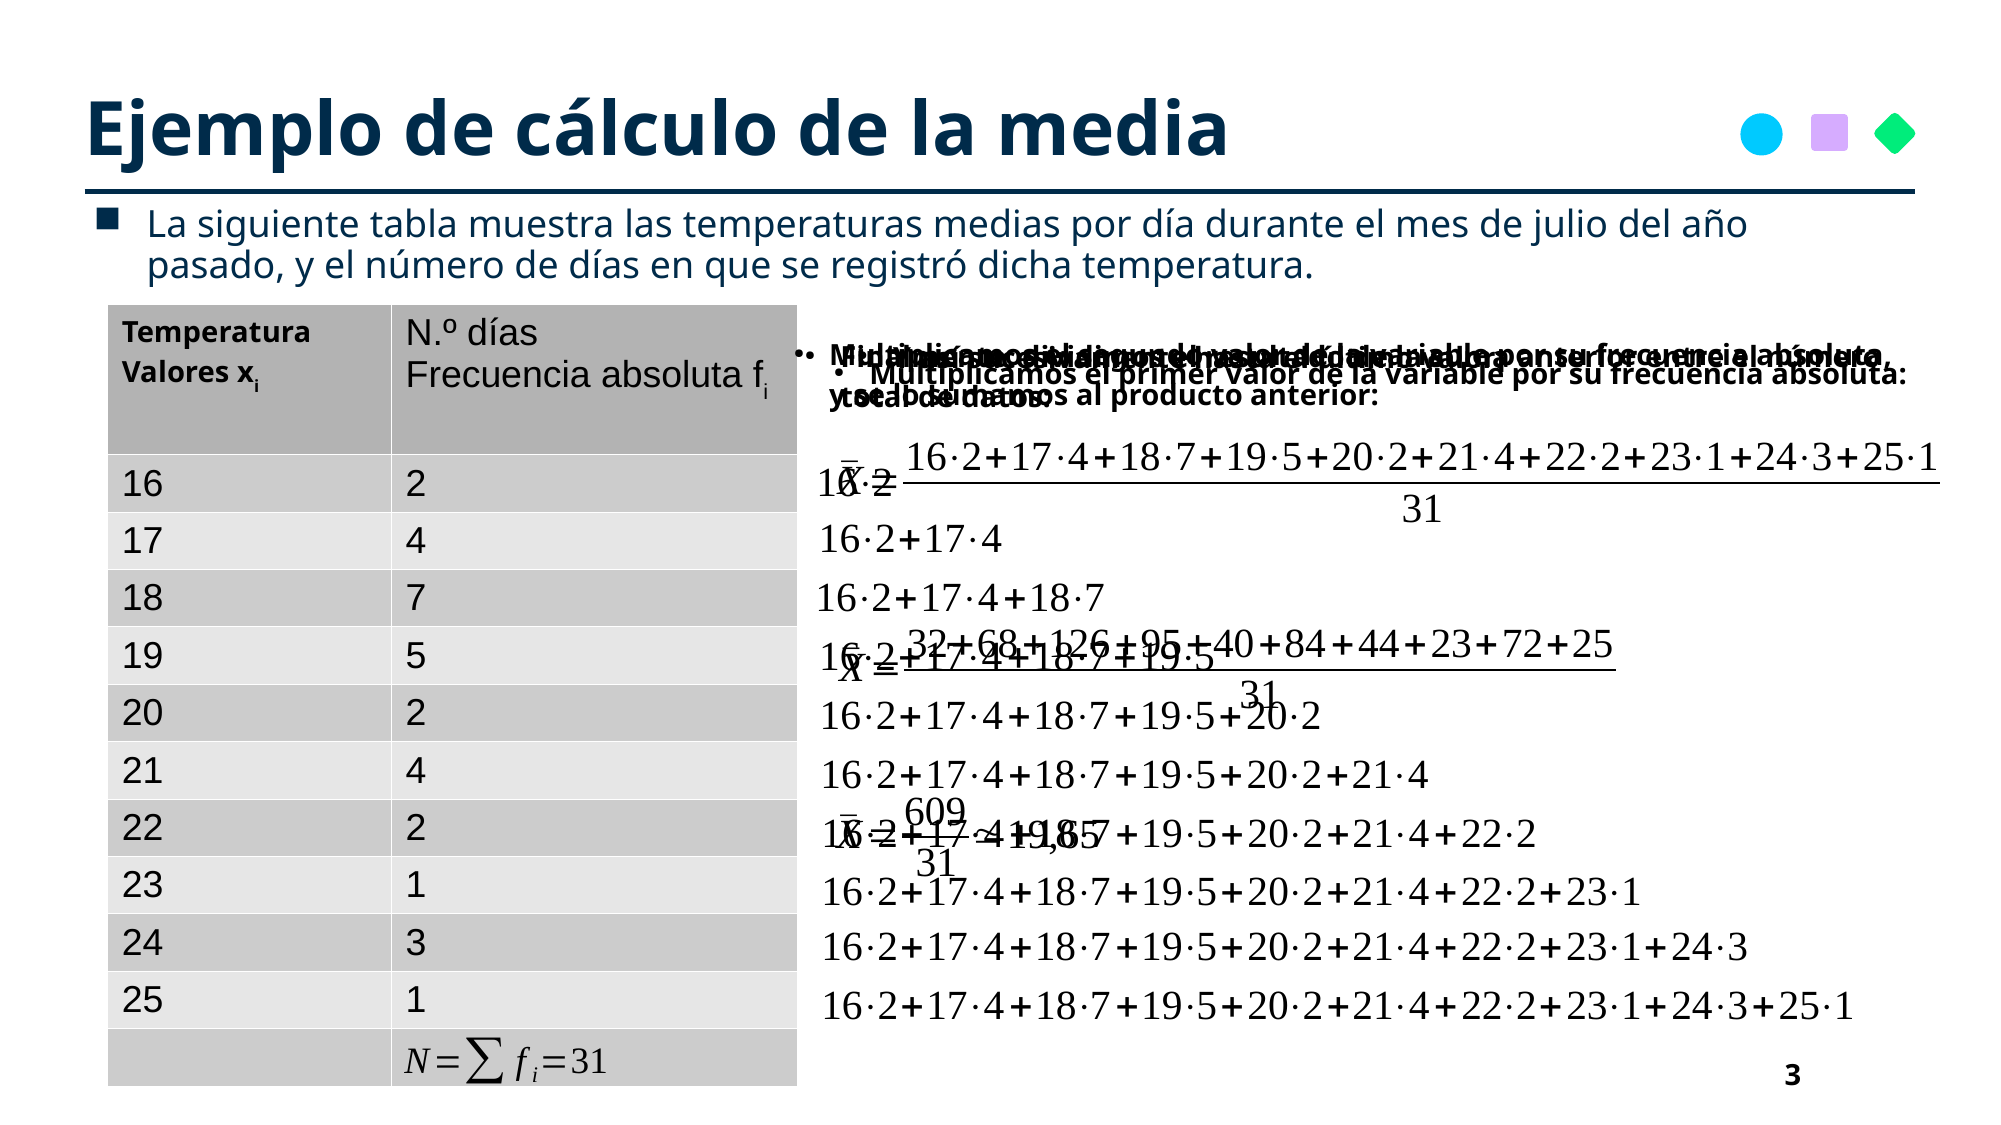

# Ejemplo de cálculo de la media
La siguiente tabla muestra las temperaturas medias por día durante el mes de julio del año pasado, y el número de días en que se registró dicha temperatura.
Multiplicamos el segundo valor de la variable por su frecuencia absoluta, y se lo sumamos al producto anterior:
| Temperatura Valores xi | N.º días Frecuencia absoluta fi |
| --- | --- |
| 16 | 2 |
| 17 | 4 |
| 18 | 7 |
| 19 | 5 |
| 20 | 2 |
| 21 | 4 |
| 22 | 2 |
| 23 | 1 |
| 24 | 3 |
| 25 | 1 |
| | |
Multiplicamos el primer valor de la variable por su frecuencia absoluta:
Y así sucesivamente hasta el último valor:
Finalmente, dividimos el resultado de la suma anterior entre el número total de datos: